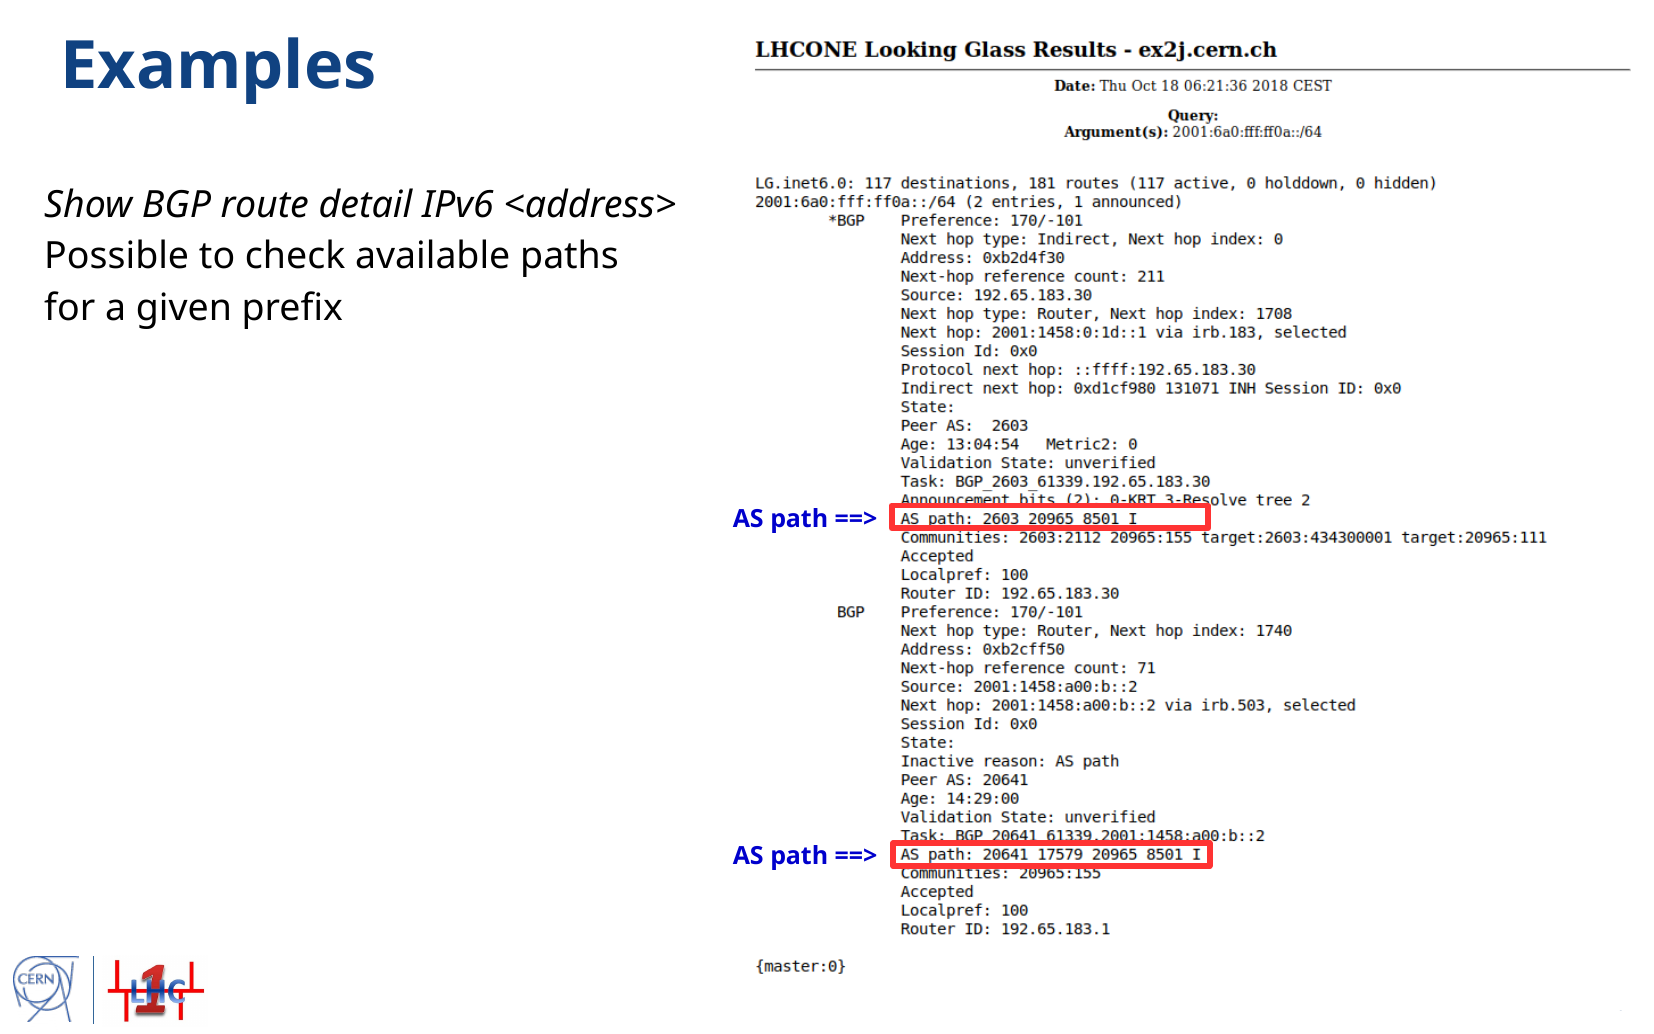

# Examples
Show BGP route detail IPv6 <address>
Possible to check available paths
for a given prefix
AS path ==>
AS path ==>